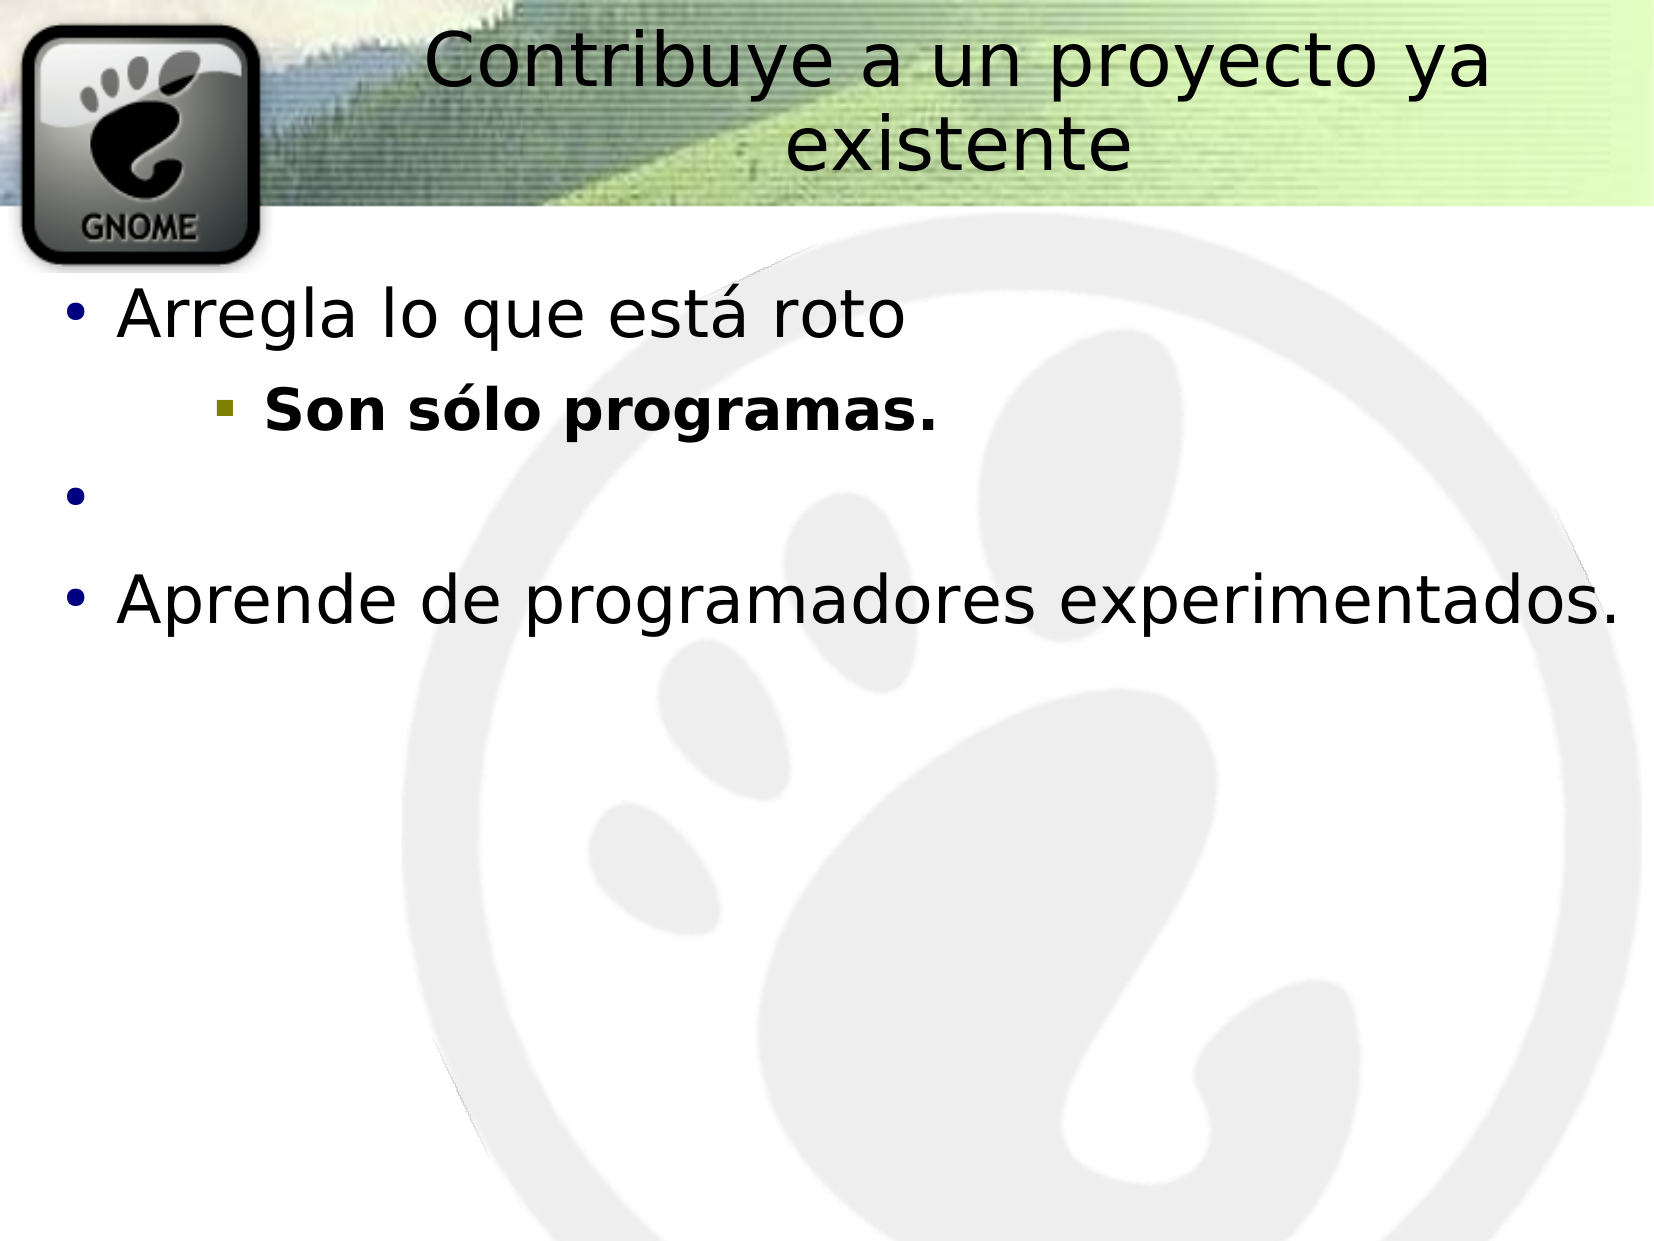

# Contribuye a un proyecto ya existente
Arregla lo que está roto
Son sólo programas.
Aprende de programadores experimentados.